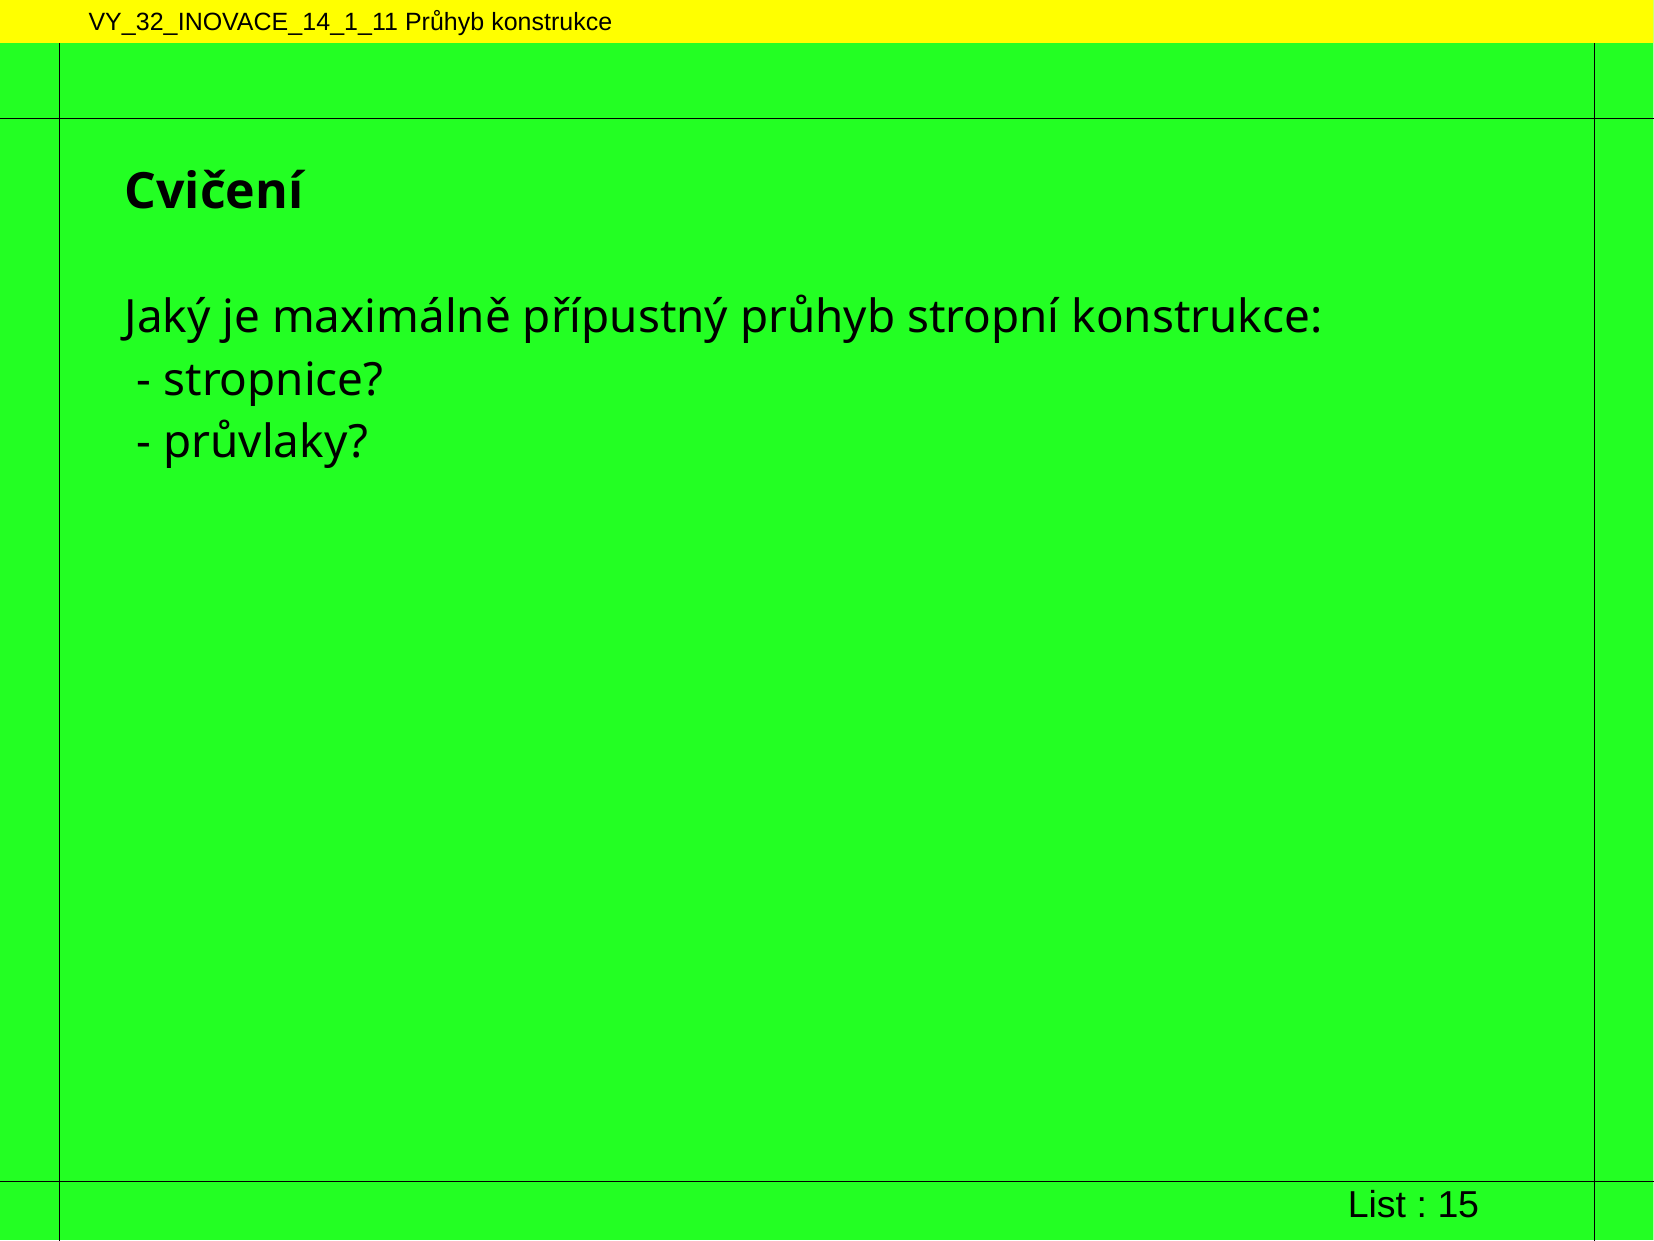

VY_32_INOVACE_14_1_11 Průhyb konstrukce
Cvičení
Jaký je maximálně přípustný průhyb stropní konstrukce:
 - stropnice?
 - průvlaky?
List :